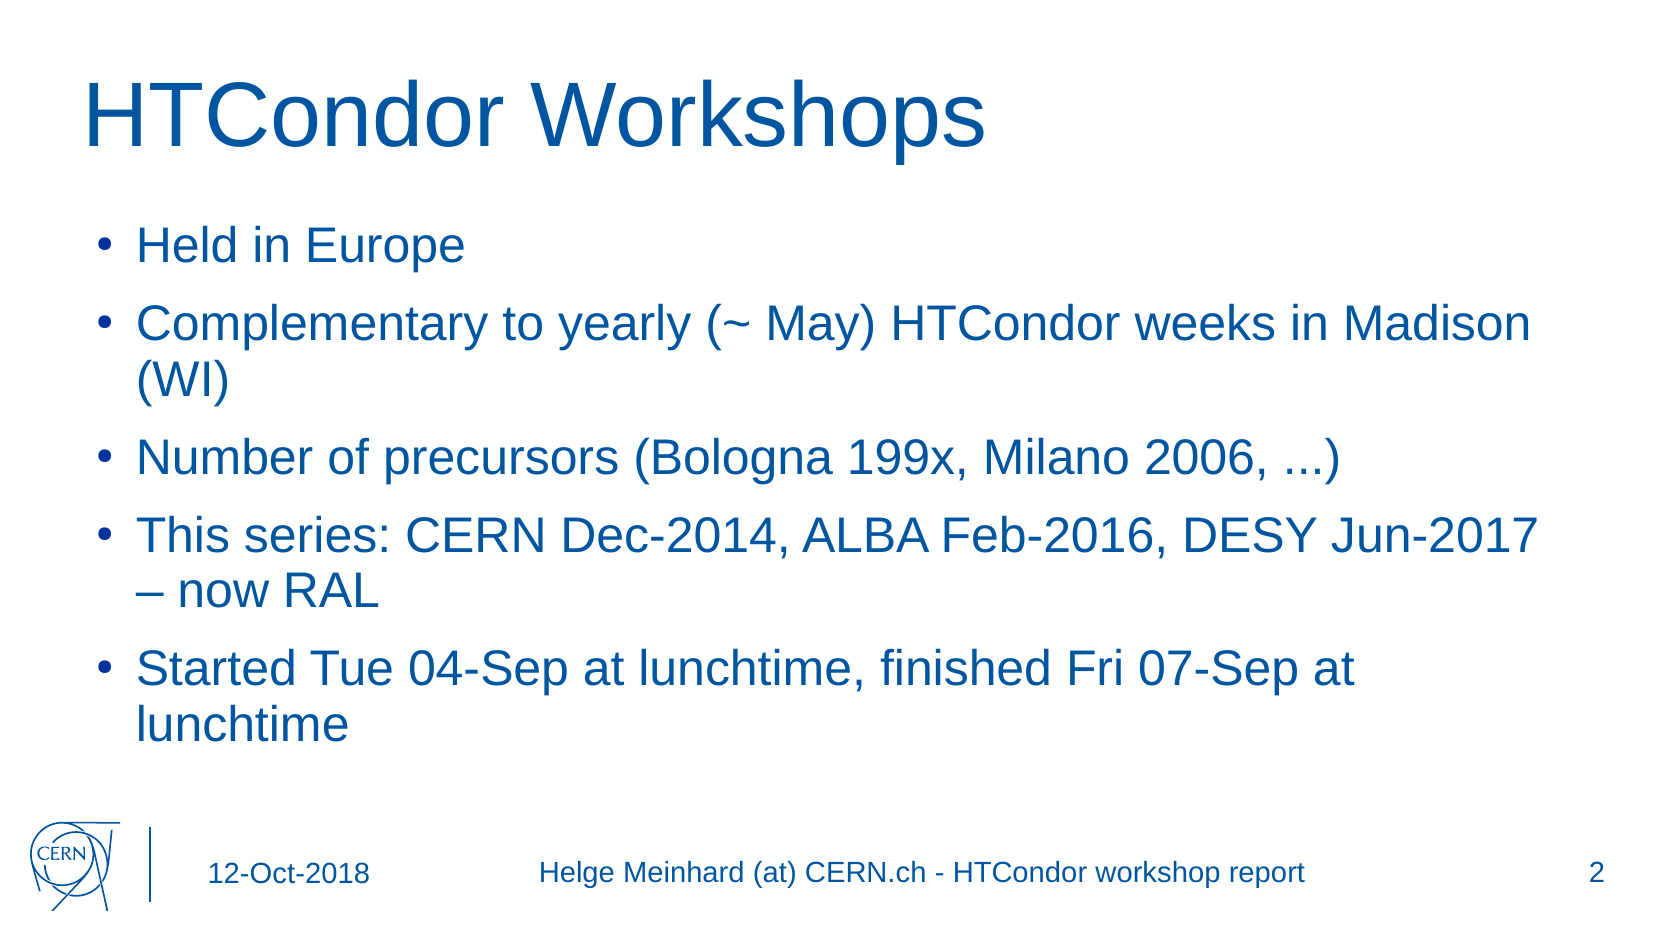

# HTCondor Workshops
Held in Europe
Complementary to yearly (~ May) HTCondor weeks in Madison (WI)
Number of precursors (Bologna 199x, Milano 2006, ...)
This series: CERN Dec-2014, ALBA Feb-2016, DESY Jun-2017 – now RAL
Started Tue 04-Sep at lunchtime, finished Fri 07-Sep at lunchtime
Helge Meinhard (at) CERN.ch - HTCondor workshop report
2
12-Oct-2018